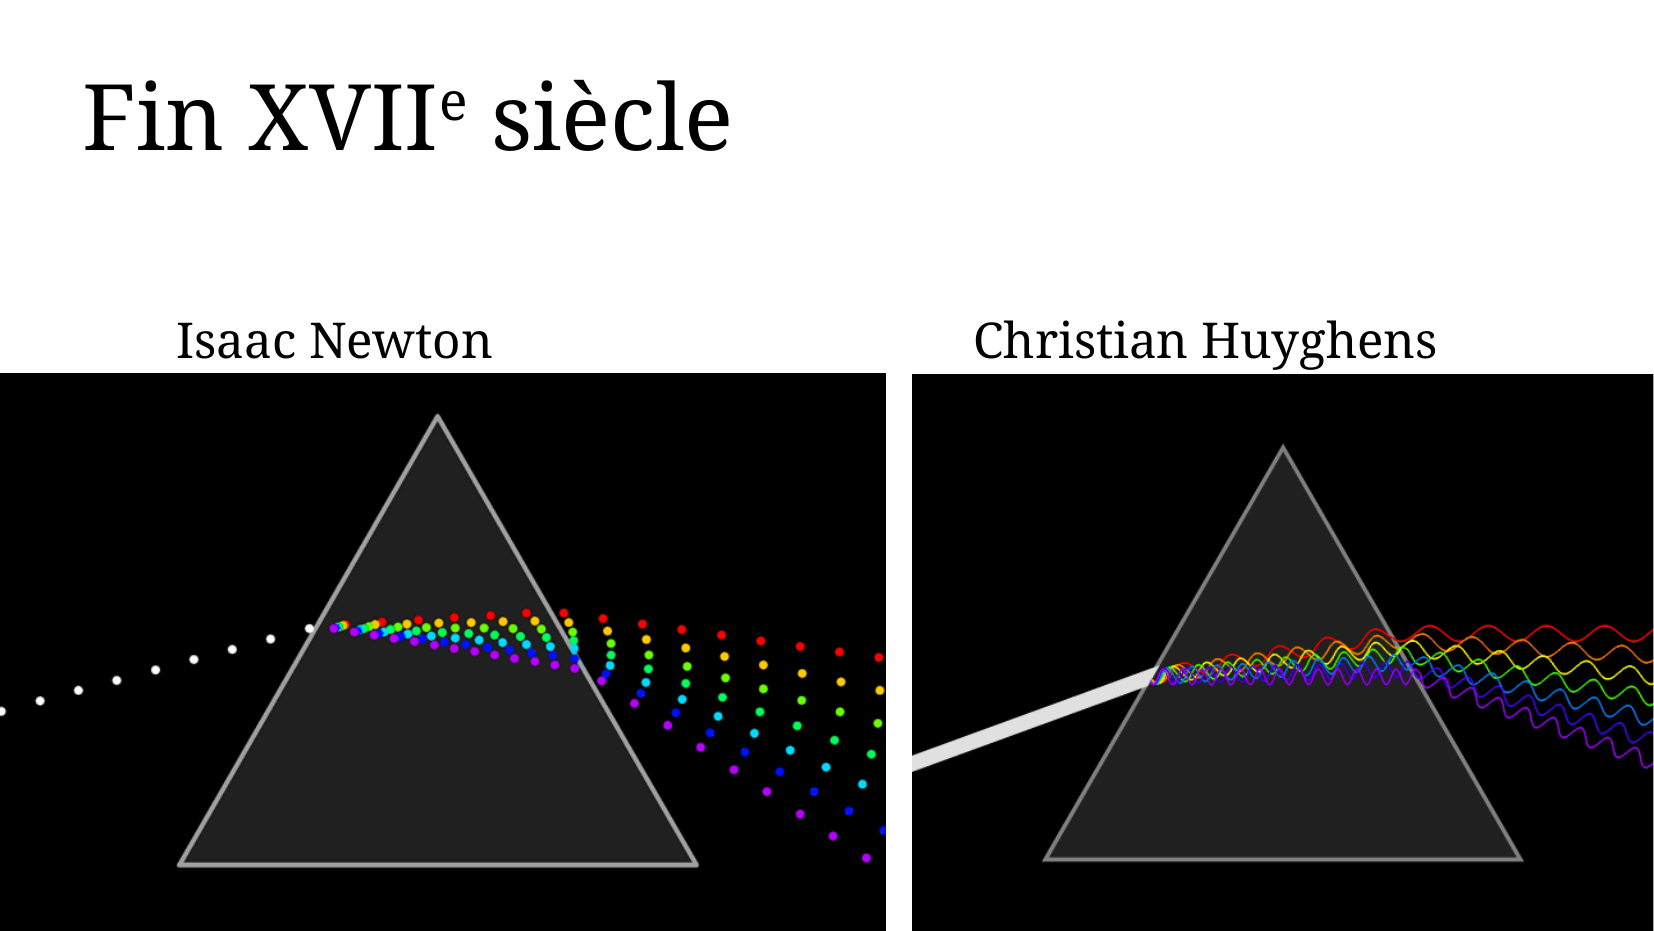

# Fin XVIIe siècle
Christian Huyghens
Isaac Newton